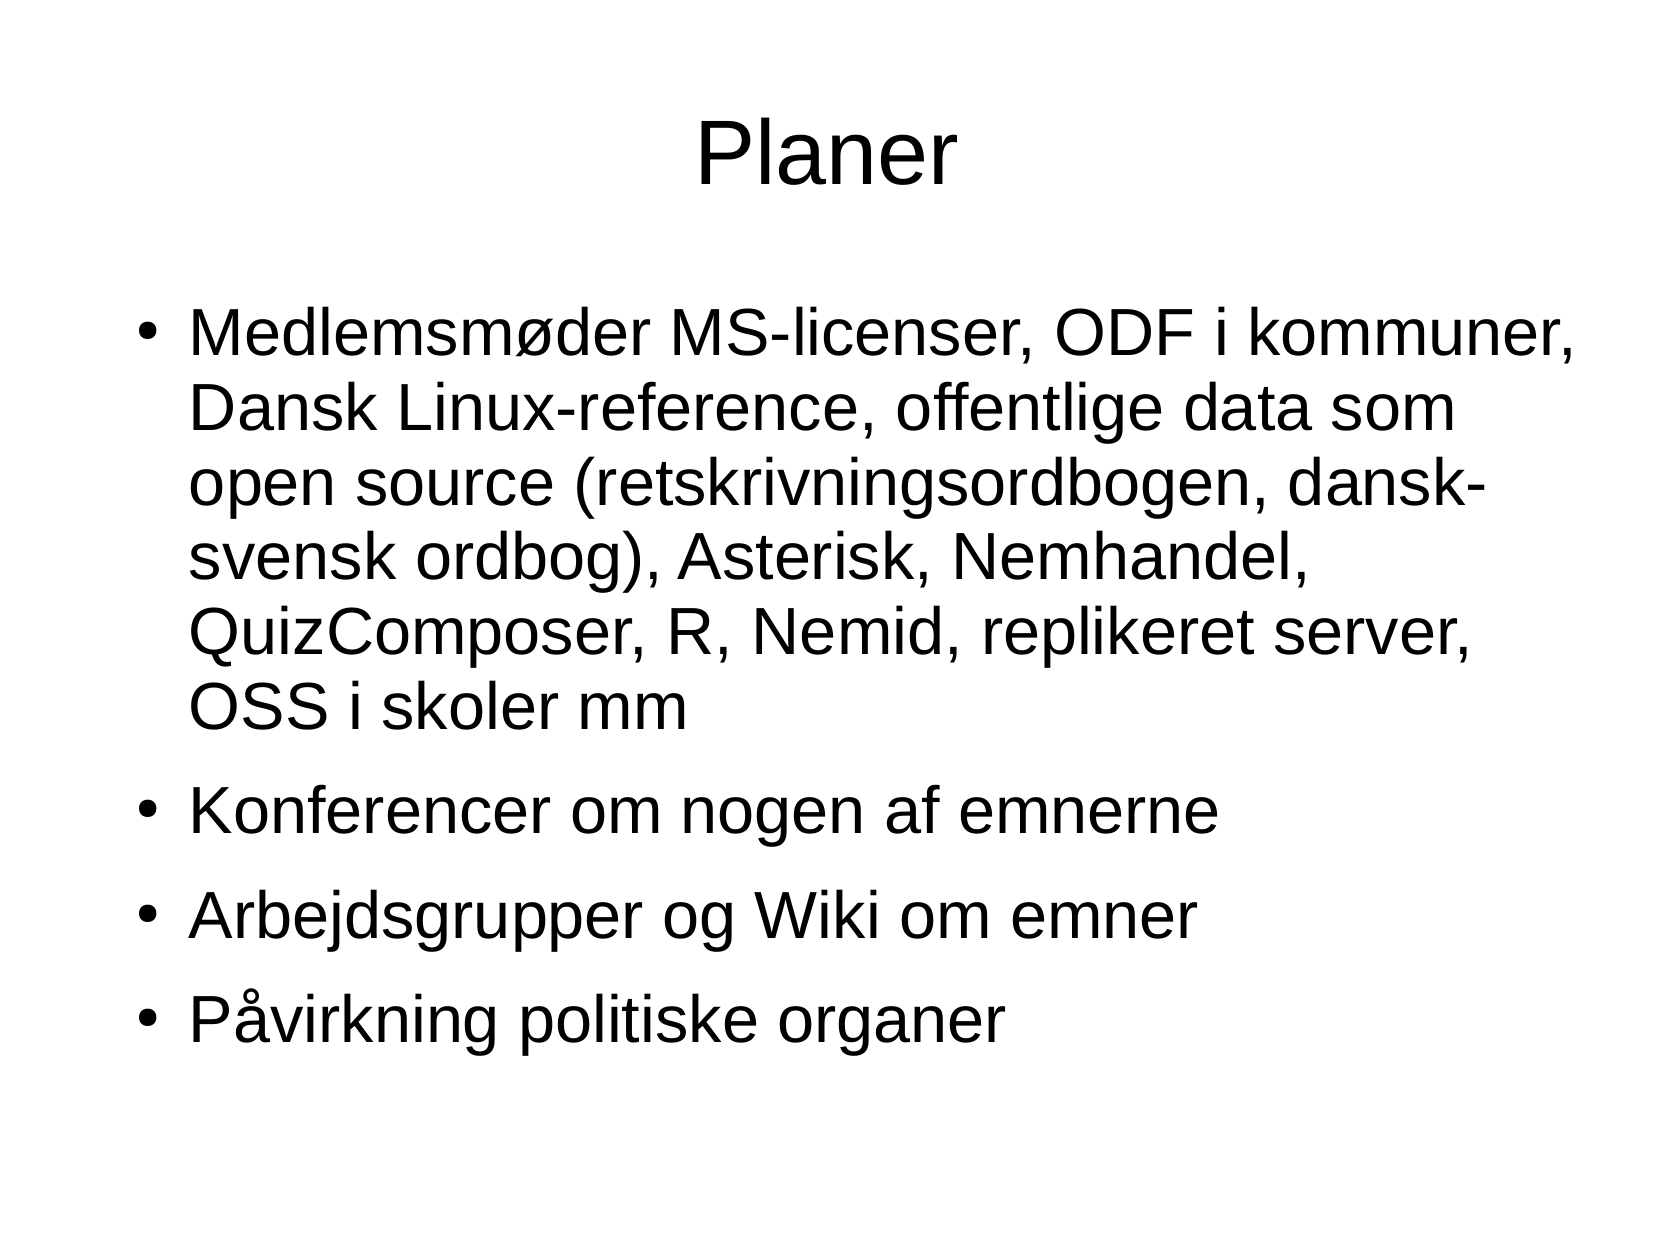

# Planer
Medlemsmøder MS-licenser, ODF i kommuner, Dansk Linux-reference, offentlige data som open source (retskrivningsordbogen, dansk-svensk ordbog), Asterisk, Nemhandel, QuizComposer, R, Nemid, replikeret server, OSS i skoler mm
Konferencer om nogen af emnerne
Arbejdsgrupper og Wiki om emner
Påvirkning politiske organer